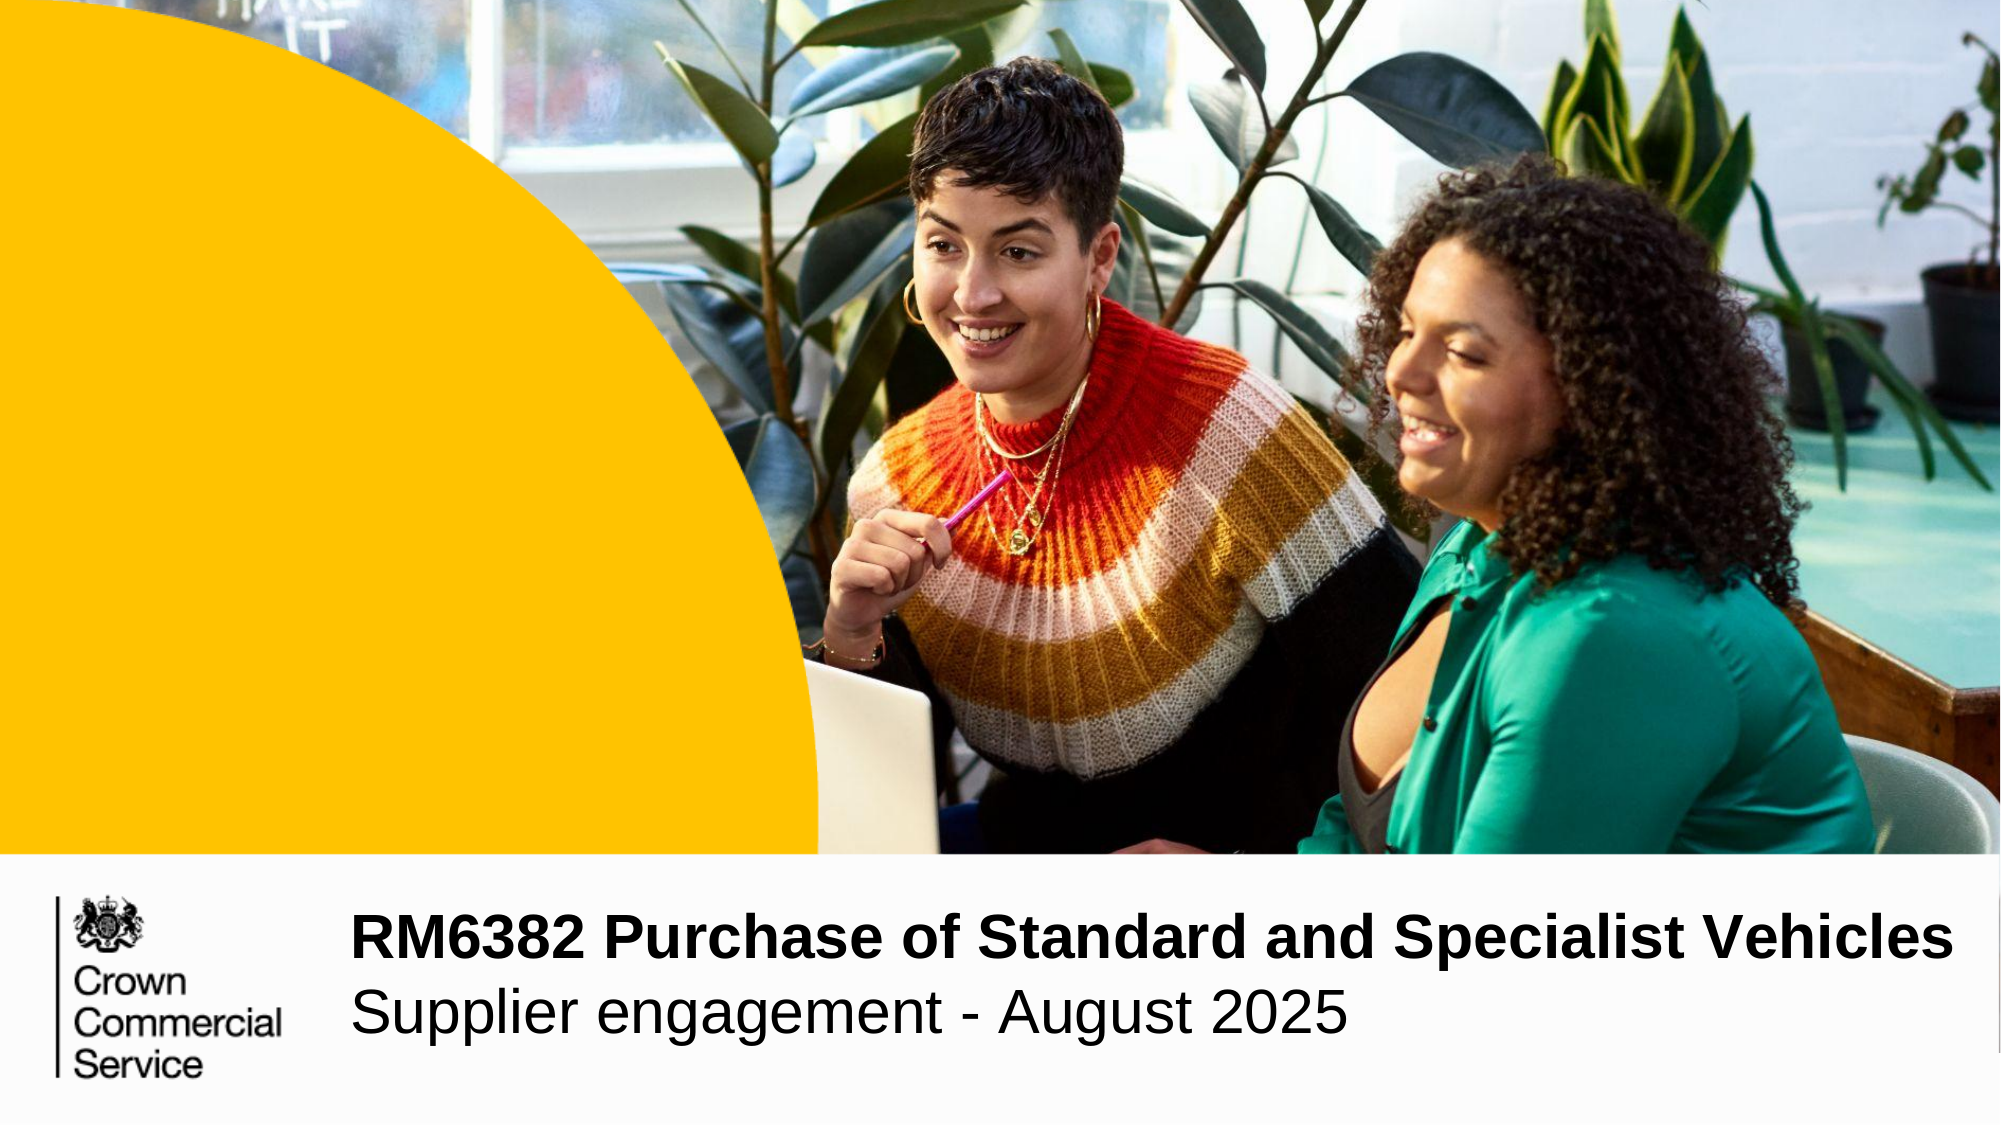

RM6382 Purchase of Standard and Specialist Vehicles
Supplier engagement - August 2025